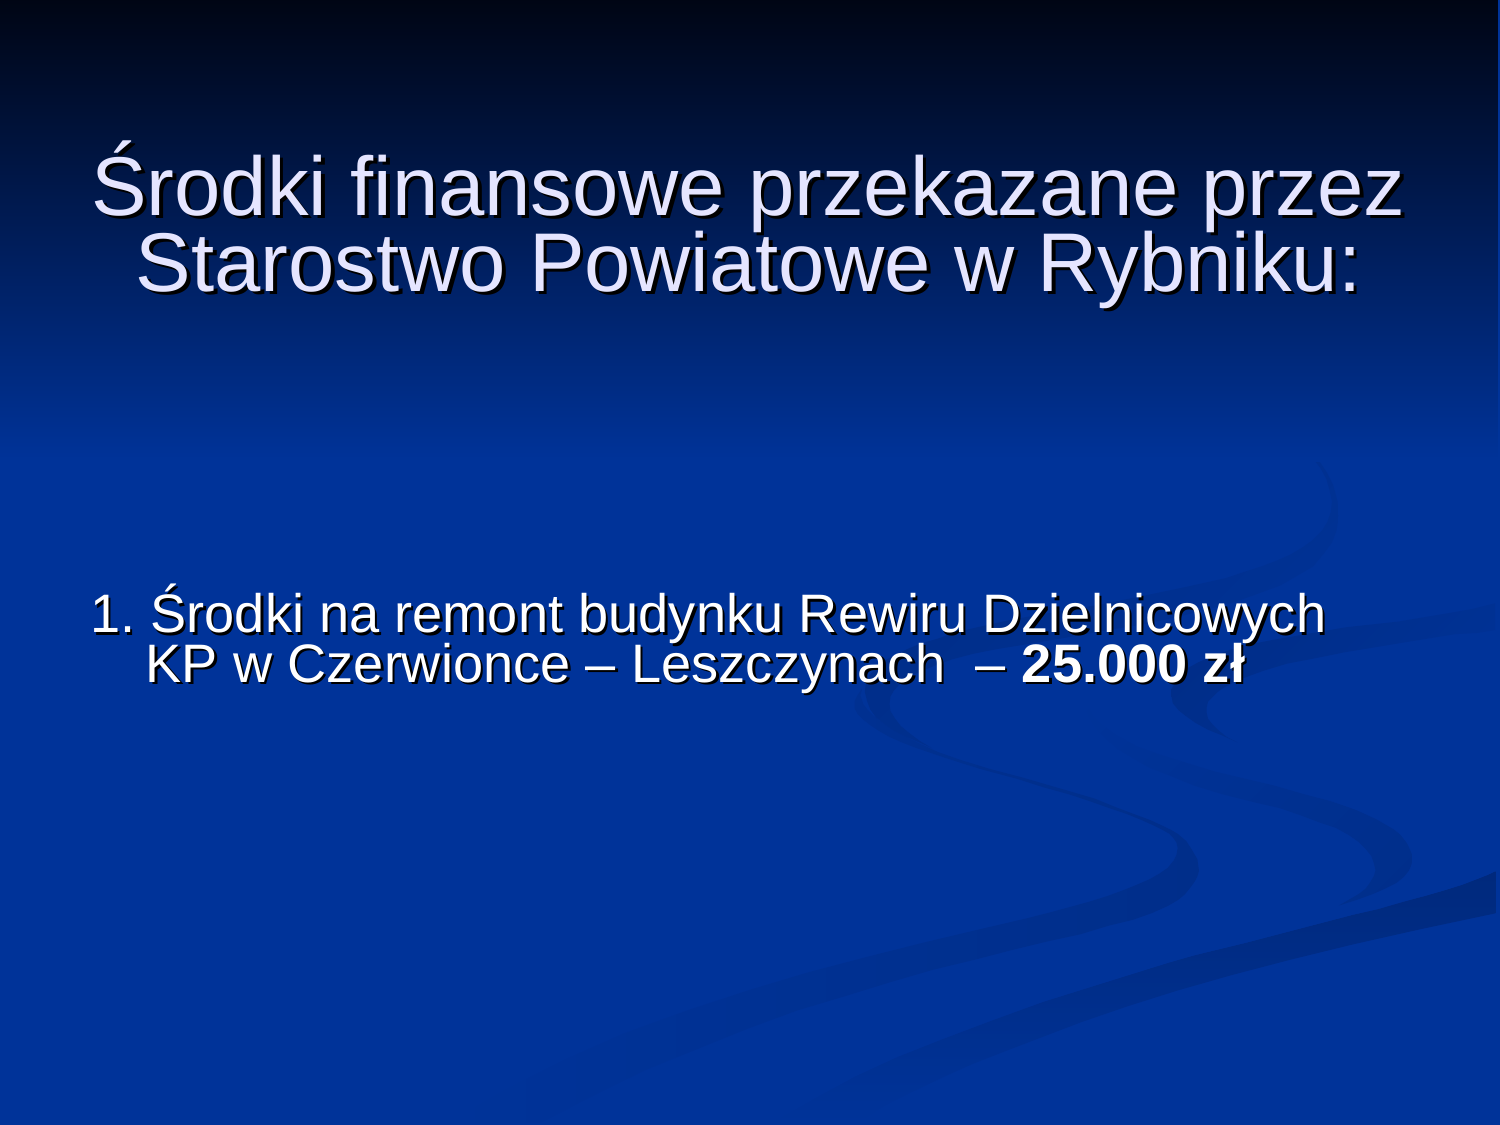

# Środki finansowe przekazane przez Starostwo Powiatowe w Rybniku:
1. Środki na remont budynku Rewiru Dzielnicowych KP w Czerwionce – Leszczynach – 25.000 zł